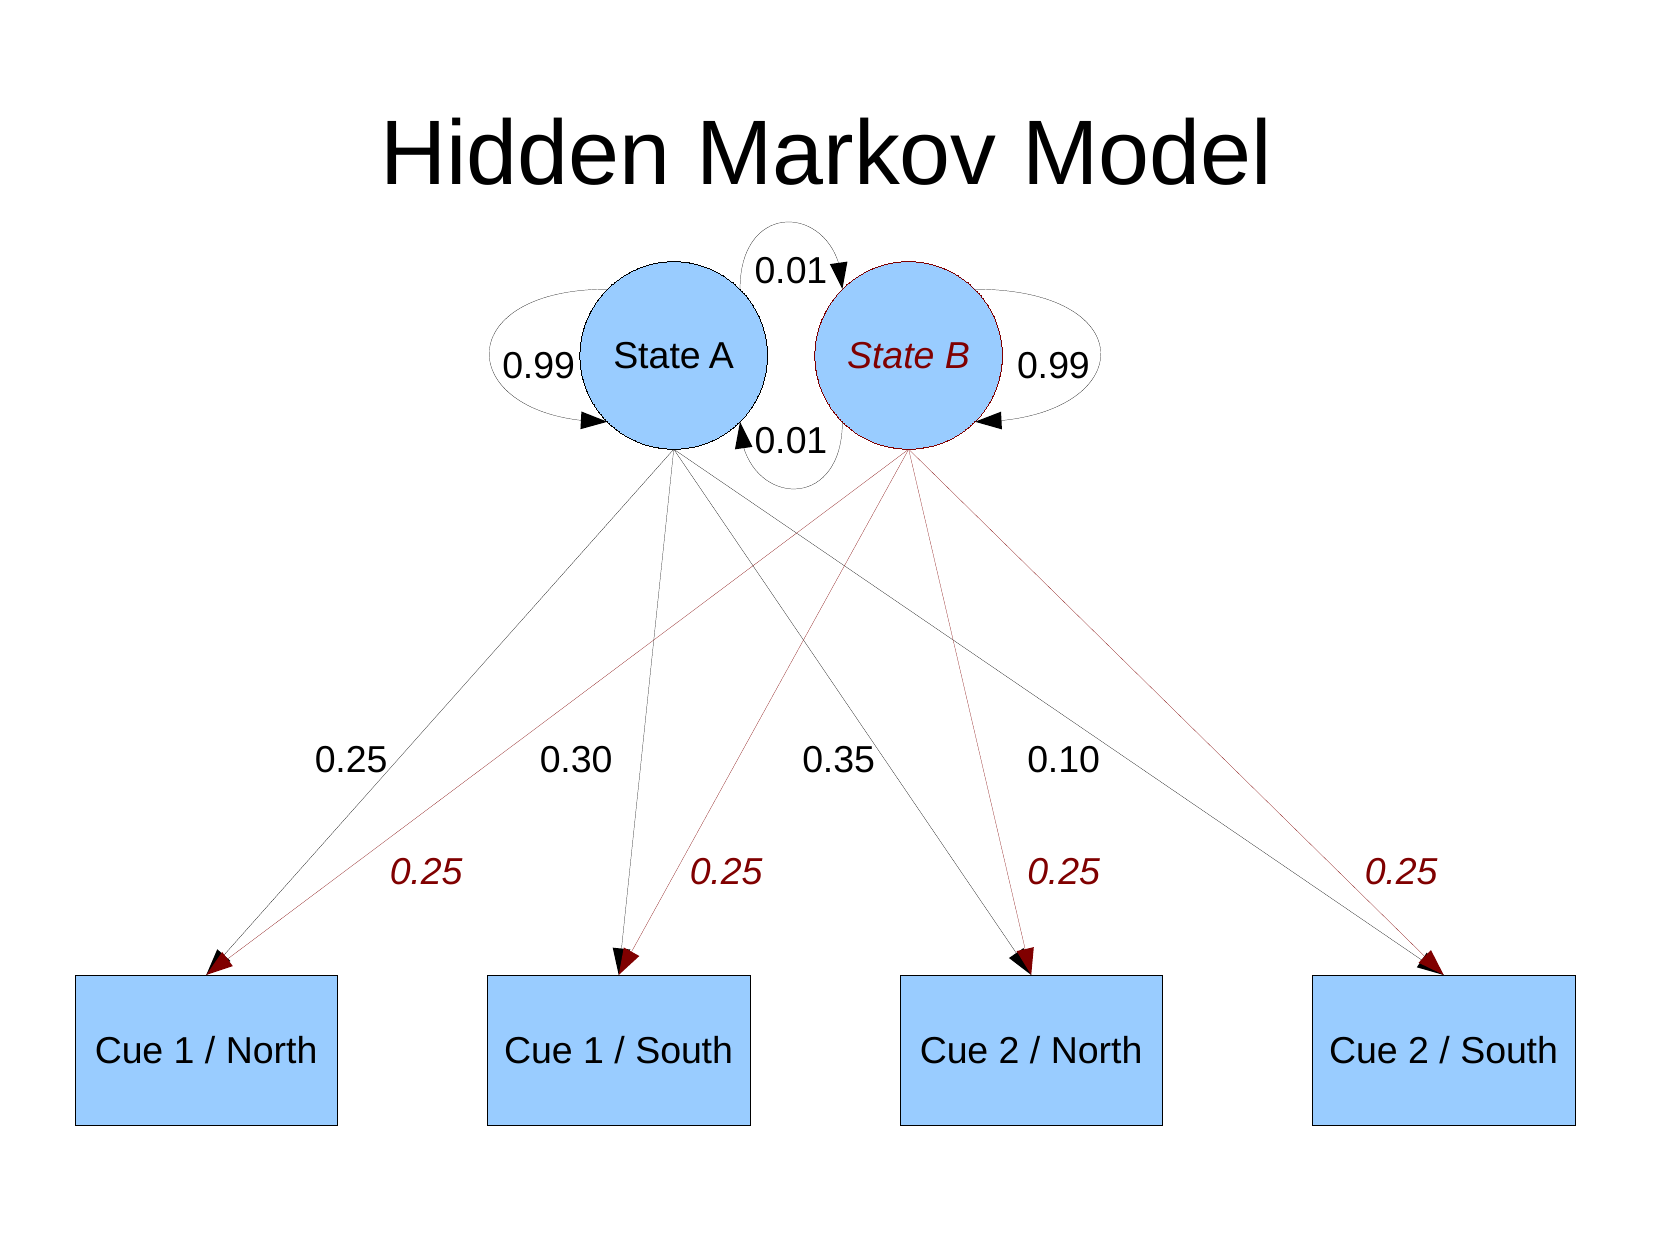

# Hidden Markov Model
0.01
State A
State B
0.99
0.99
0.01
0.25
0.30
0.35
0.10
0.25
0.25
0.25
0.25
Cue 1 / North
Cue 1 / South
Cue 2 / North
Cue 2 / South